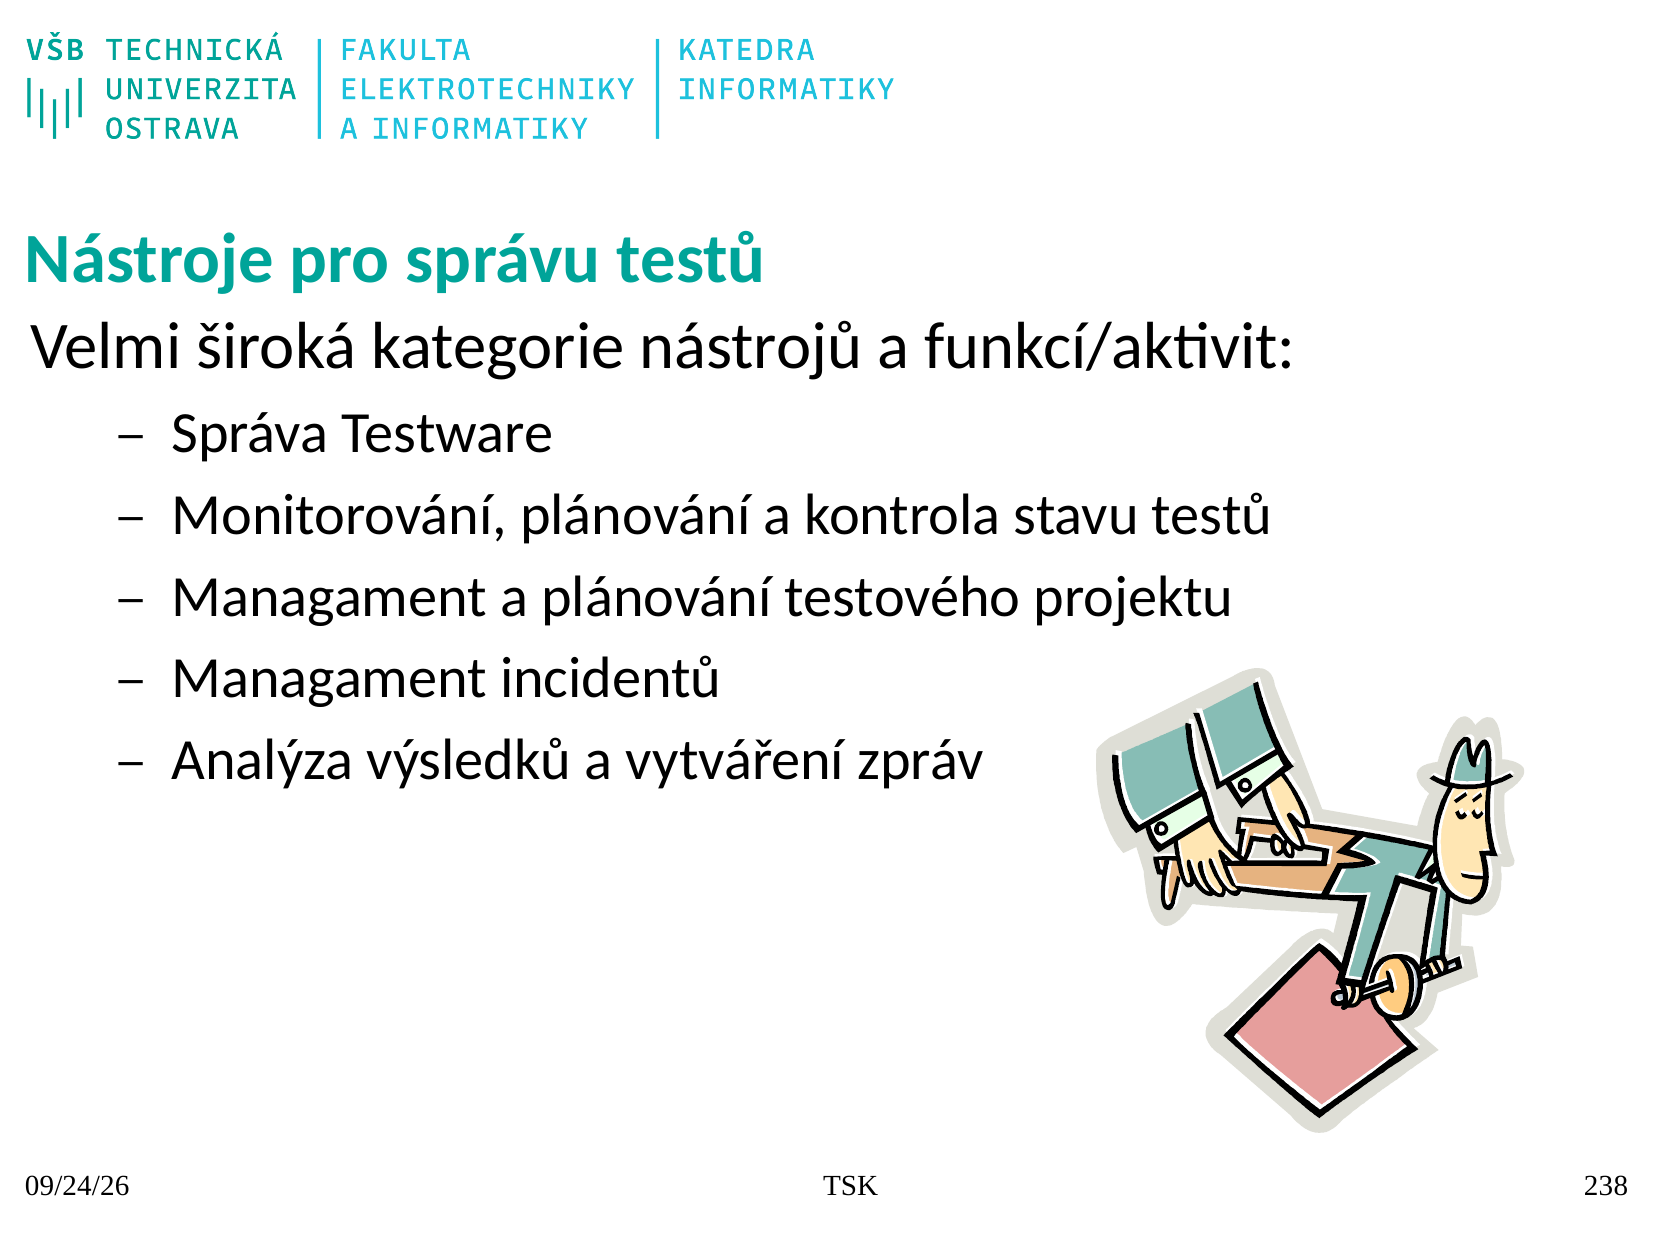

# Nástroje pro správu testů
Velmi široká kategorie nástrojů a funkcí/aktivit:
Správa Testware
Monitorování, plánování a kontrola stavu testů
Managament a plánování testového projektu
Managament incidentů
Analýza výsledků a vytváření zpráv
TSK
238